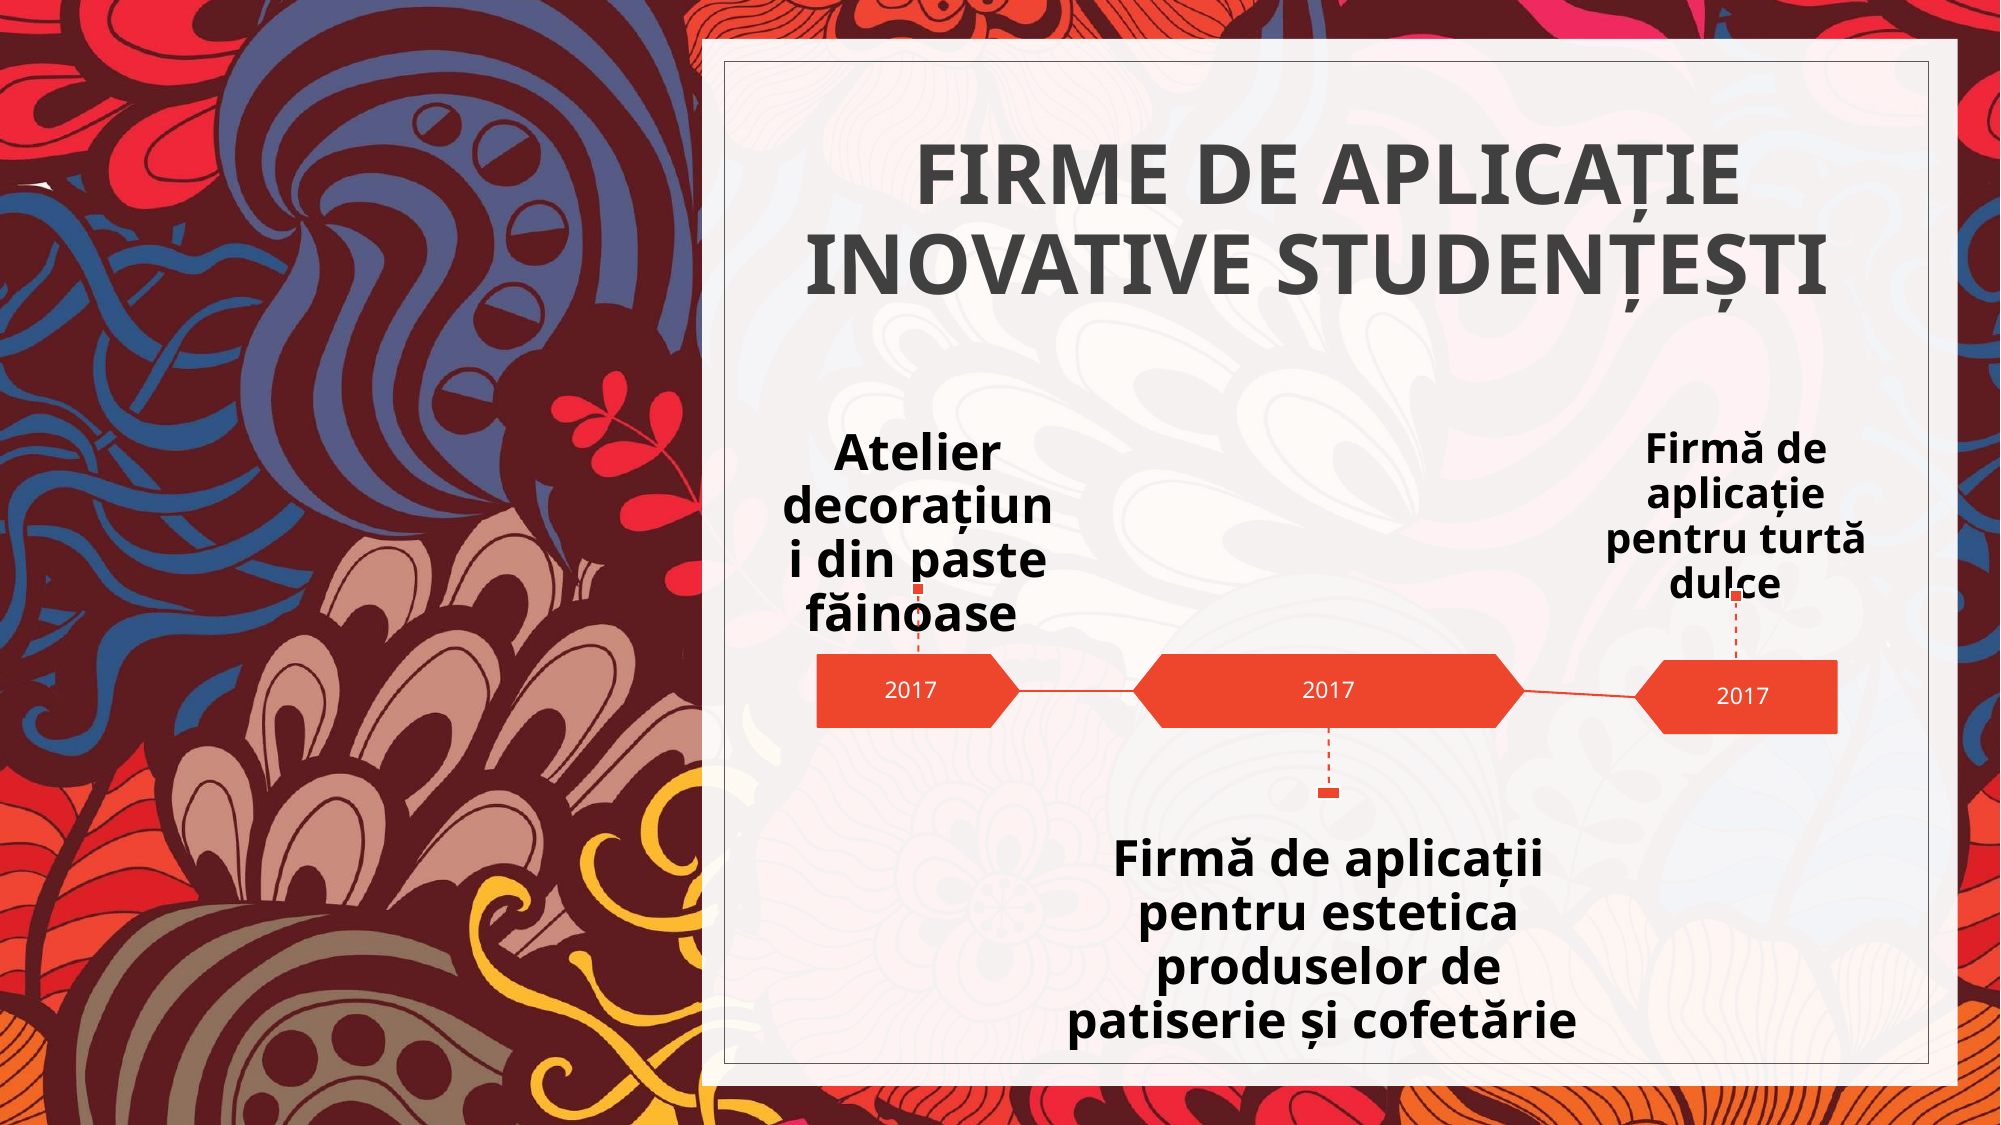

# FIRME DE APLICAȚIE INOVATIVE STUDENȚEȘTI
Atelier decorațiuni din paste făinoase
Firmă de aplicație pentru turtă dulce
2017
2017
2017
Firmă de aplicații pentru estetica produselor de patiserie și cofetărie